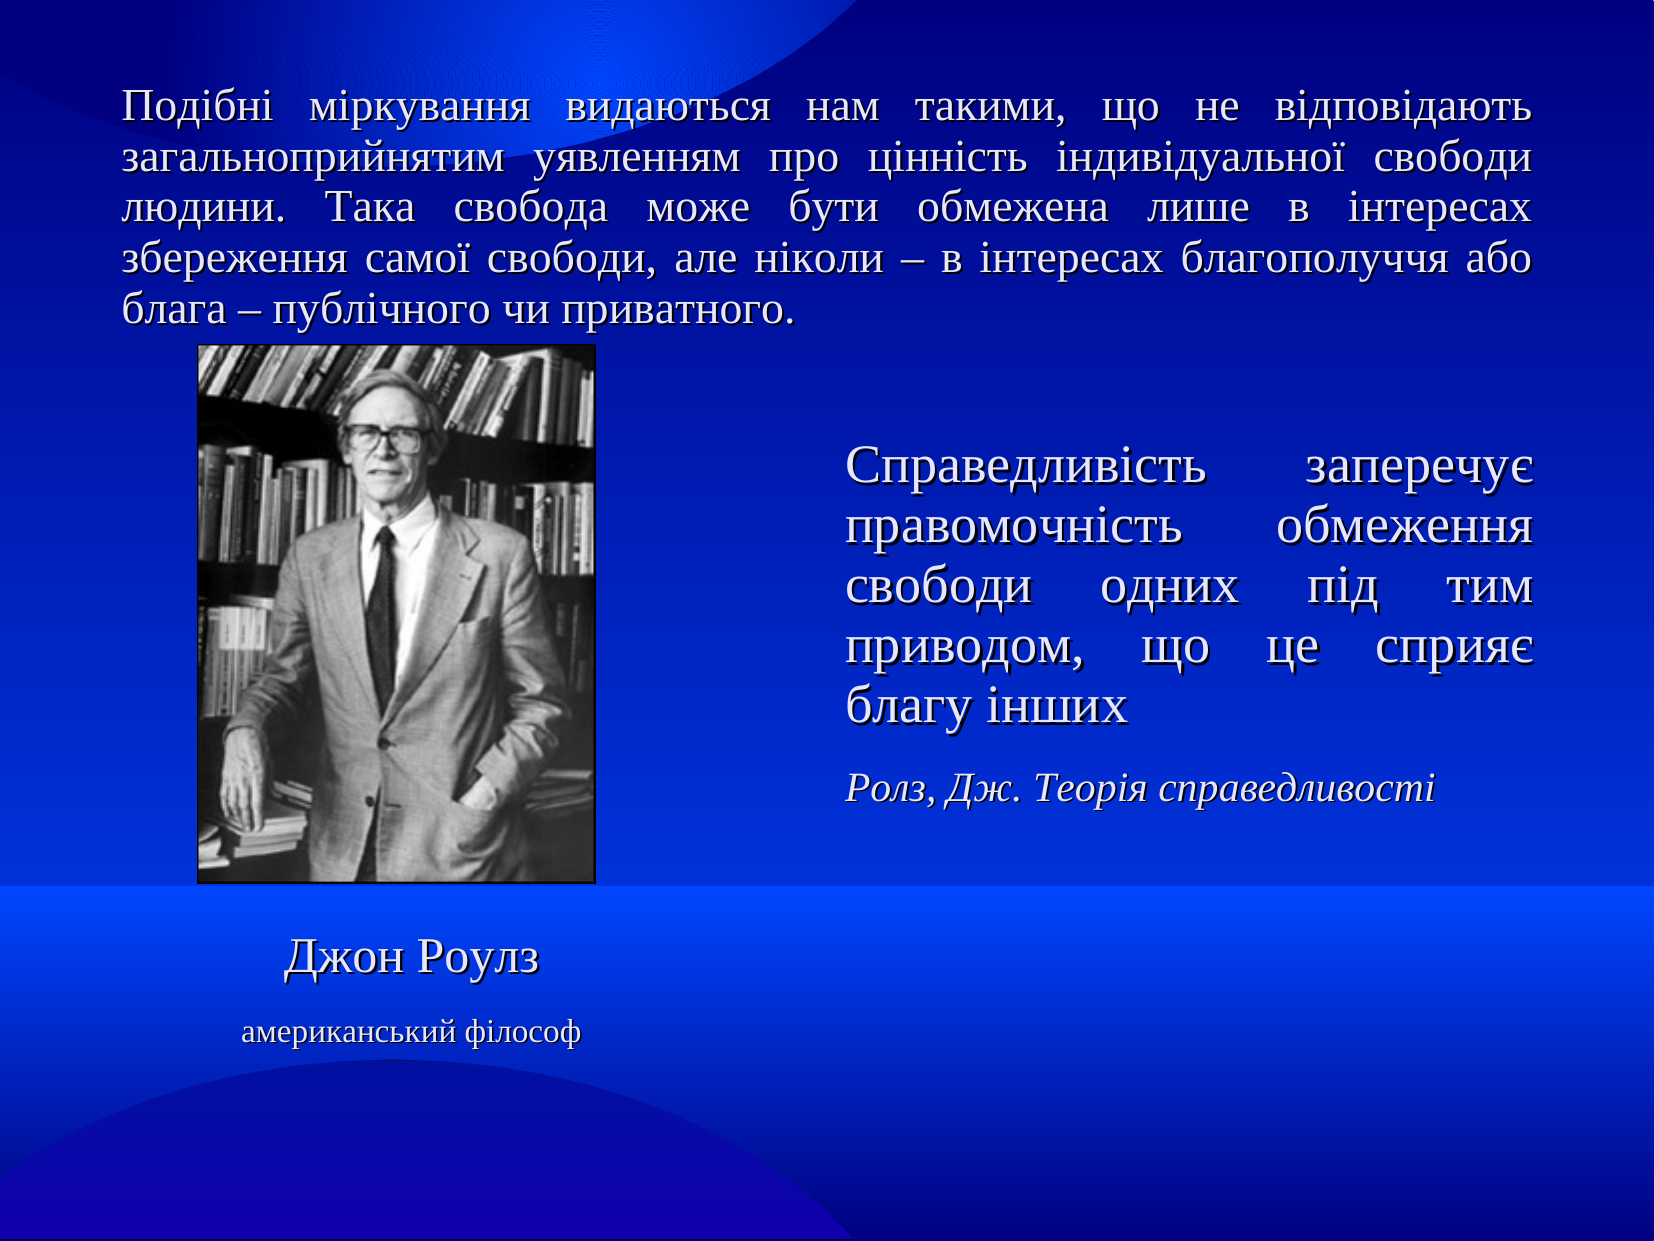

# Подібні міркування видаються нам такими, що не відповідають загальноприйнятим уявленням про цінність індивідуальної свободи людини. Така свобода може бути обмежена лише в інтересах збереження самої свободи, але ніколи – в інтересах благополуччя або блага – публічного чи приватного.
Справедливість заперечує правомочність обмеження свободи одних під тим приводом, що це сприяє благу інших
Ролз, Дж. Теорія справедливості
Джон Роулз
американський філософ